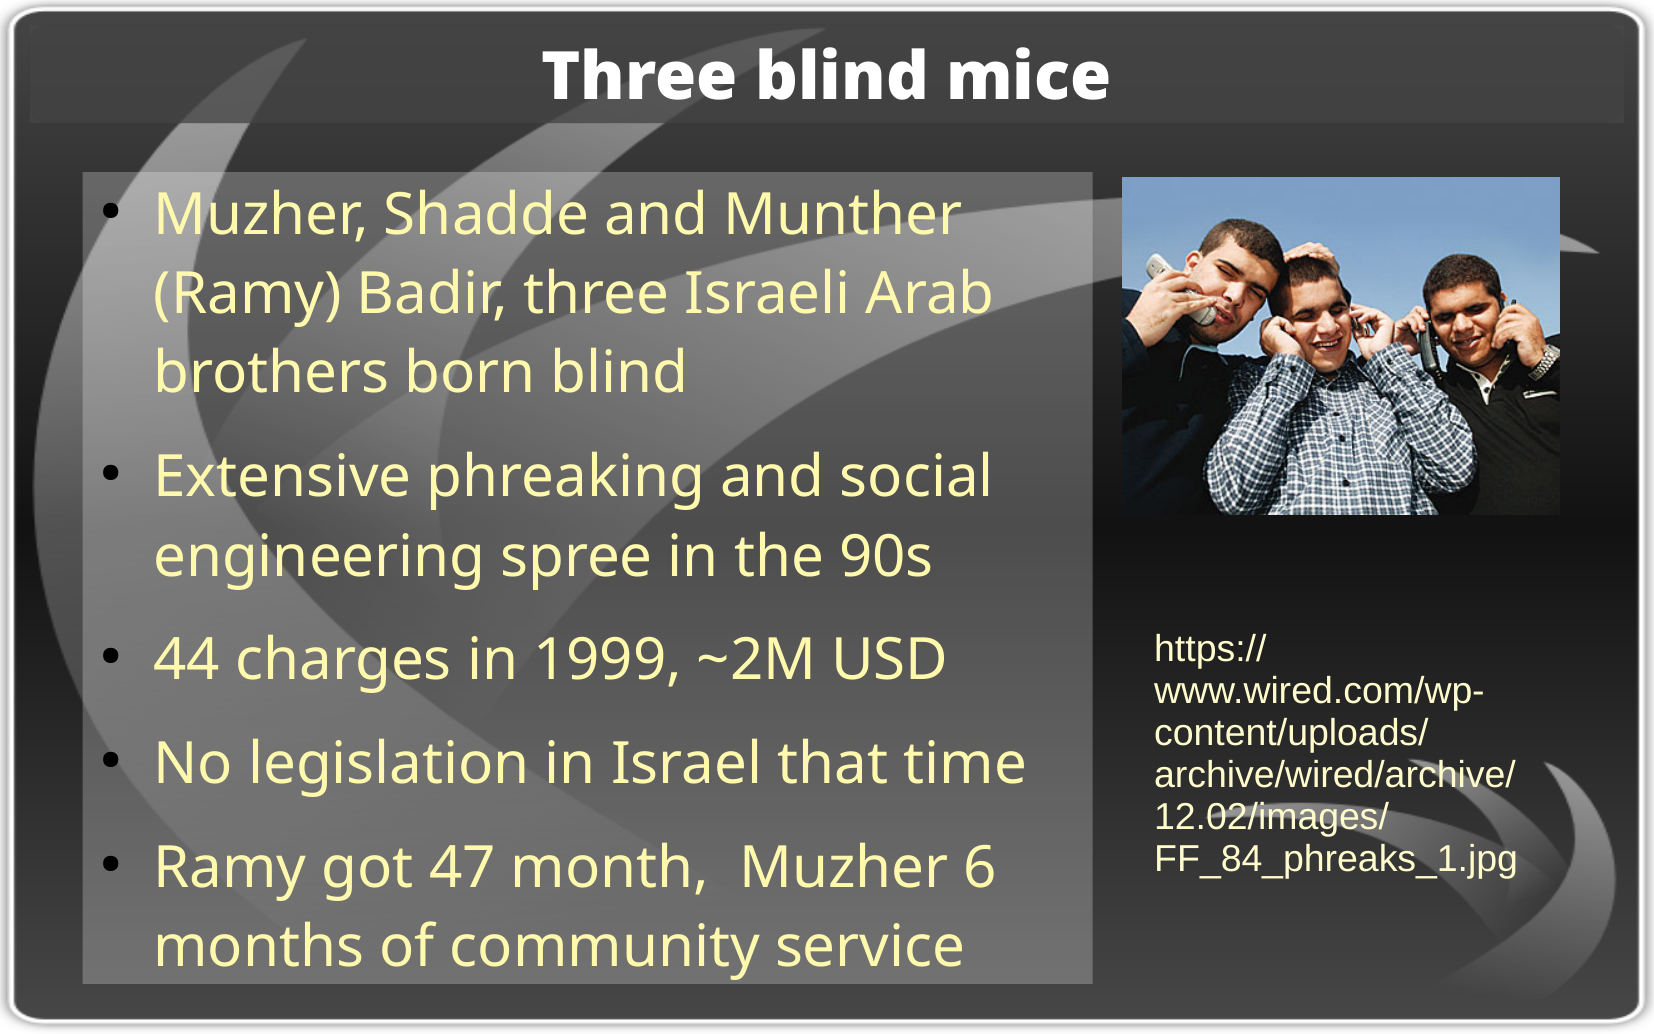

# Three blind mice
Muzher, Shadde and Munther (Ramy) Badir, three Israeli Arab brothers born blind
Extensive phreaking and social engineering spree in the 90s
44 charges in 1999, ~2M USD
No legislation in Israel that time
Ramy got 47 month, Muzher 6 months of community service
https://www.wired.com/wp-content/uploads/archive/wired/archive/12.02/images/FF_84_phreaks_1.jpg